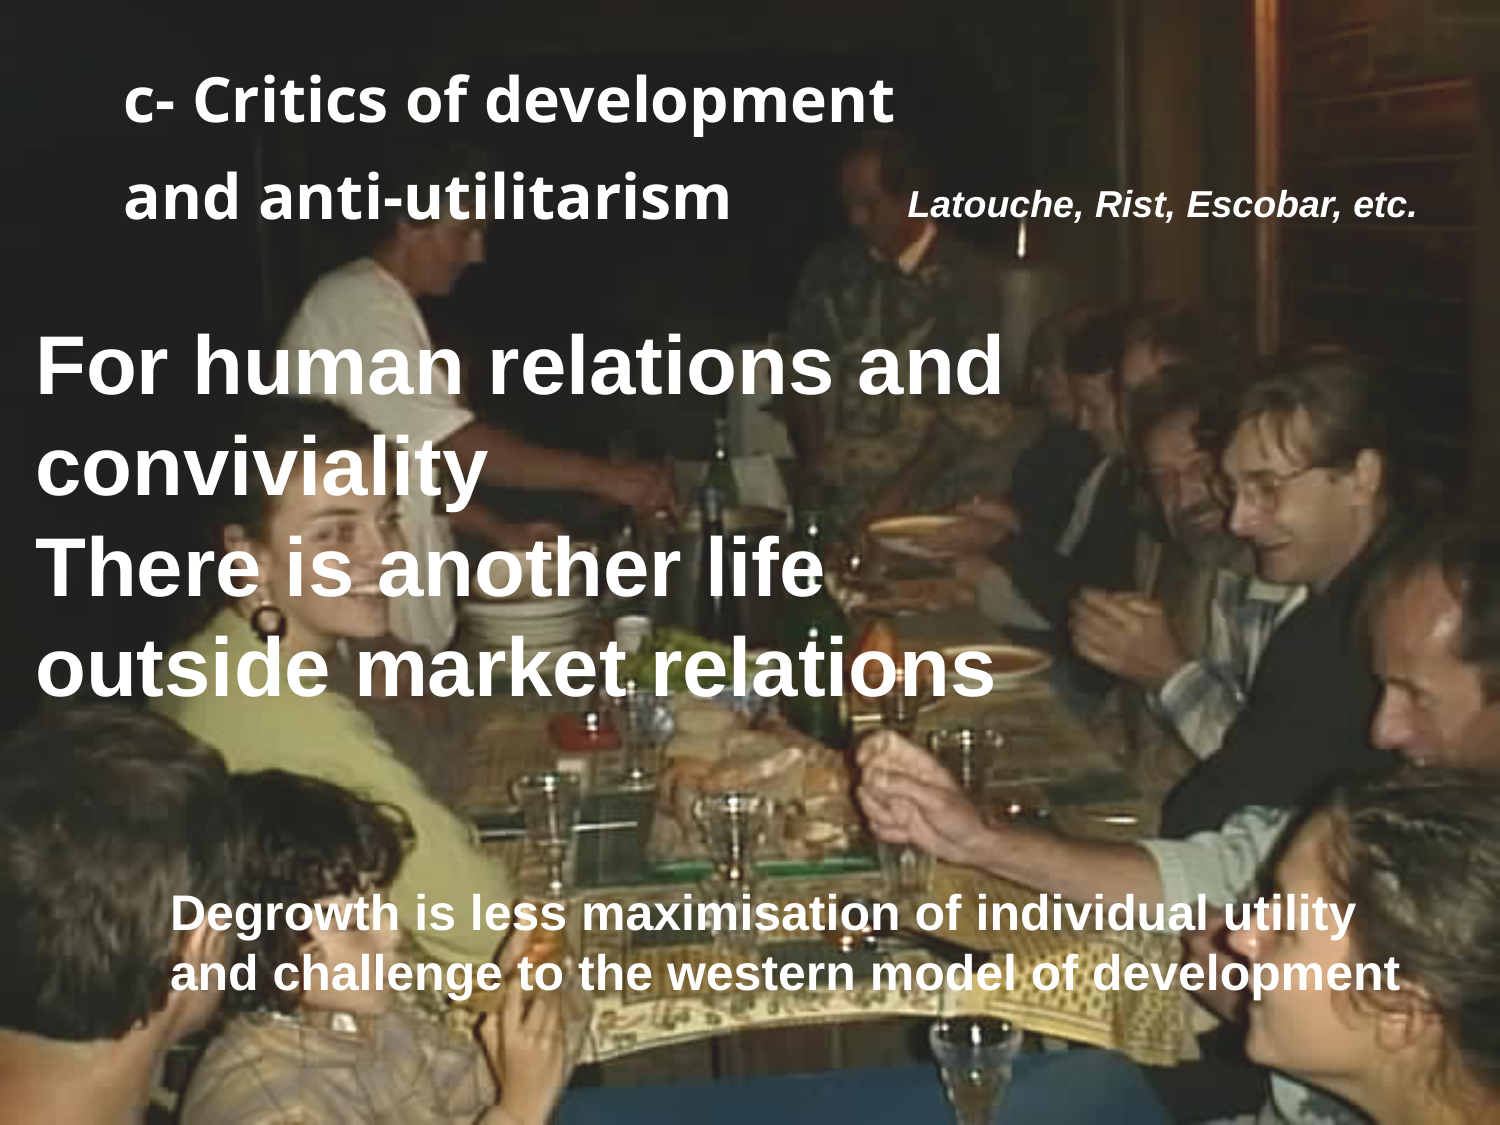

c- Critics of development
and anti-utilitarism
Latouche, Rist, Escobar, etc.
For human relations and
conviviality
There is another life
outside market relations
Degrowth is less maximisation of individual utility
and challenge to the western model of development